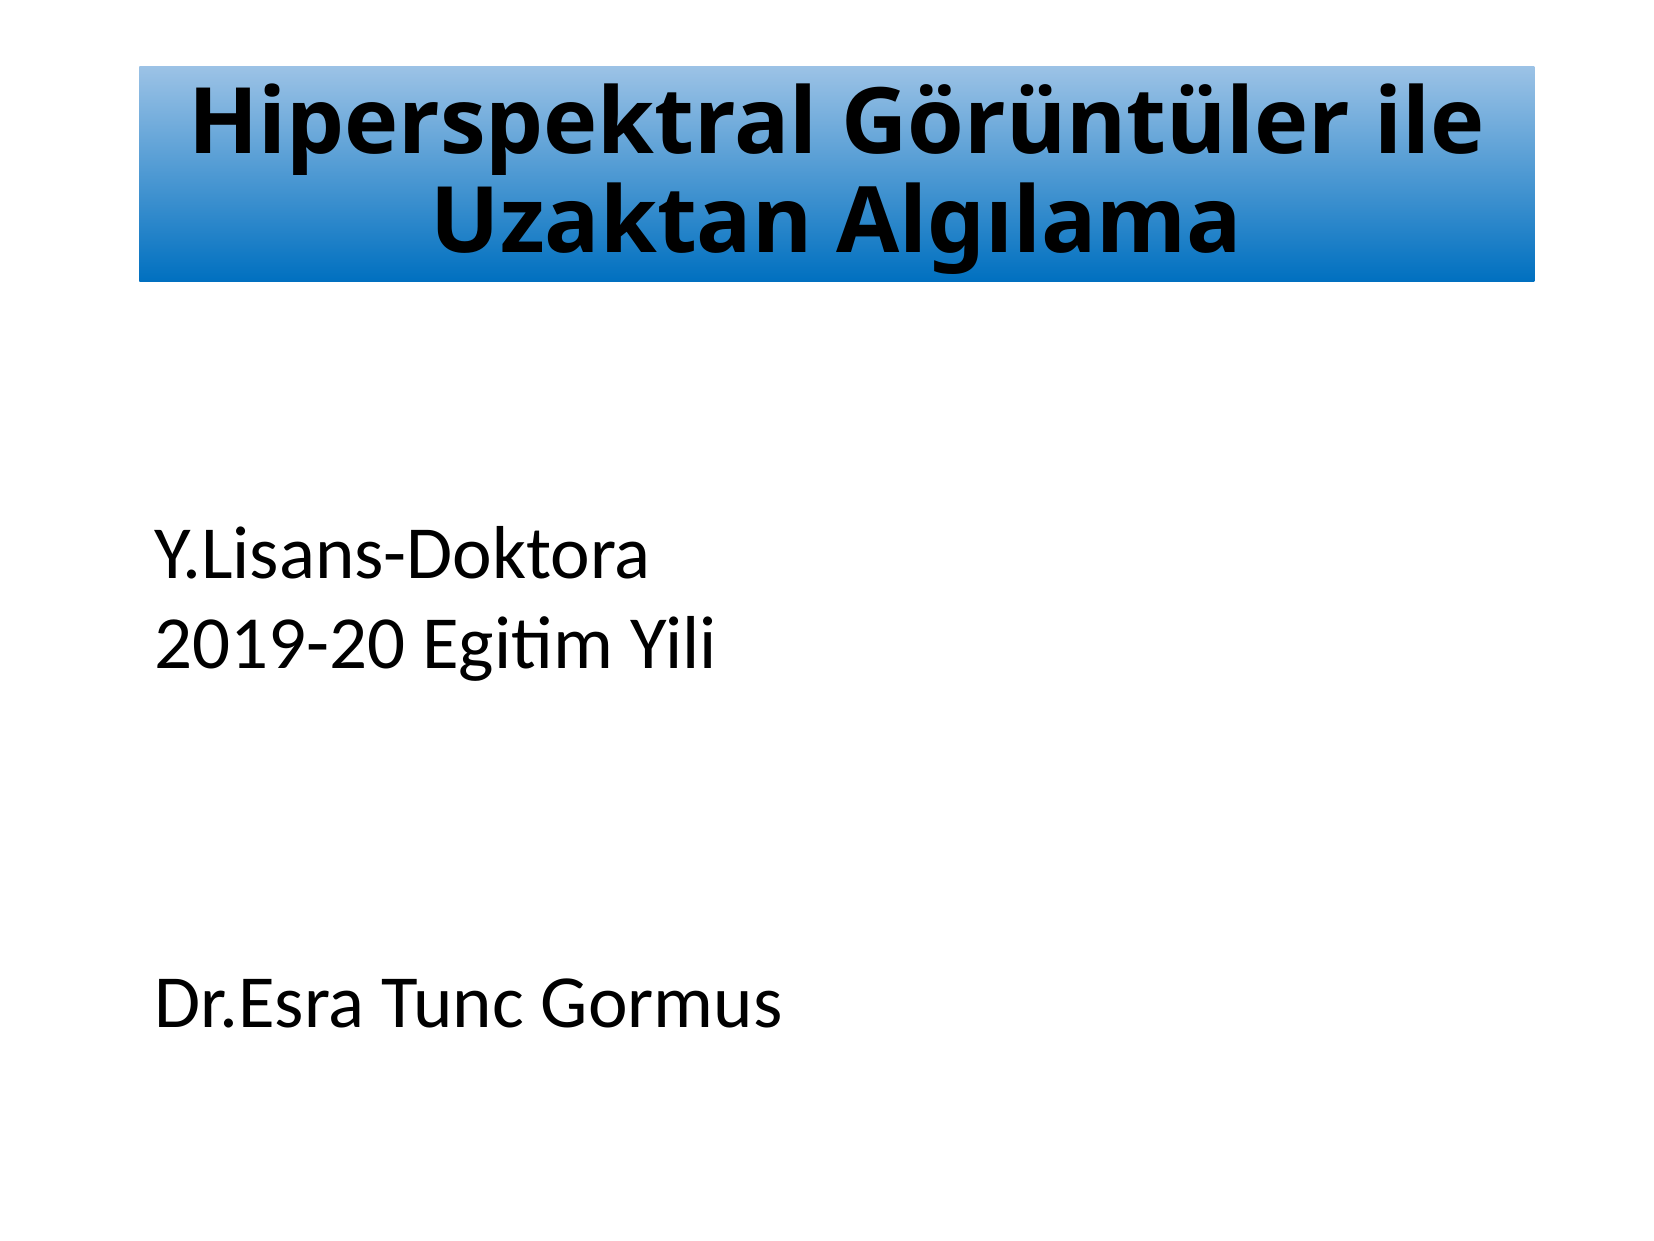

# Hiperspektral Görüntüler ile Uzaktan Algılama
Y.Lisans-Doktora
2019-20 Egitim Yili
Dr.Esra Tunc Gormus